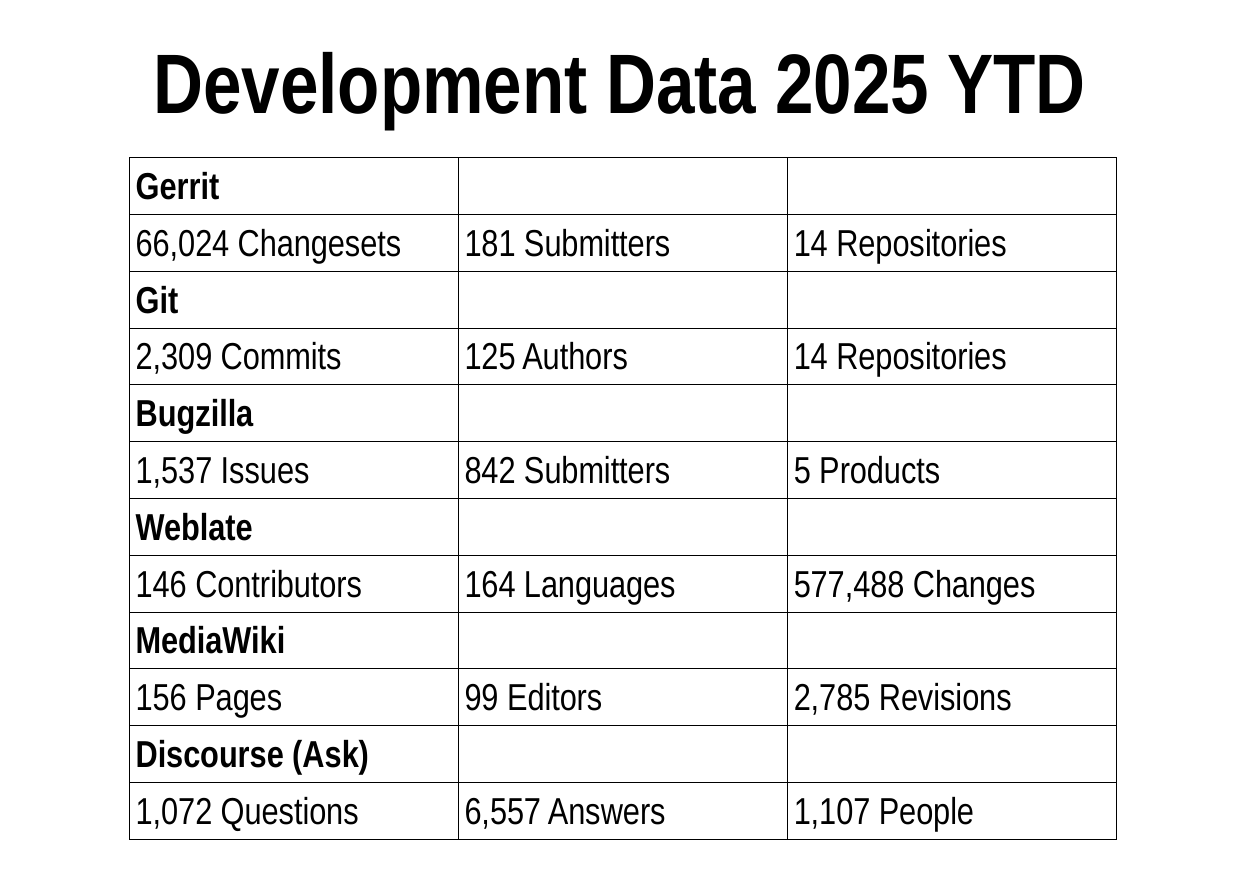

# Development Data 2025 YTD
| Gerrit | | |
| --- | --- | --- |
| 66,024 Changesets | 181 Submitters | 14 Repositories |
| Git | | |
| 2,309 Commits | 125 Authors | 14 Repositories |
| Bugzilla | | |
| 1,537 Issues | 842 Submitters | 5 Products |
| Weblate | | |
| 146 Contributors | 164 Languages | 577,488 Changes |
| MediaWiki | | |
| 156 Pages | 99 Editors | 2,785 Revisions |
| Discourse (Ask) | | |
| 1,072 Questions | 6,557 Answers | 1,107 People |